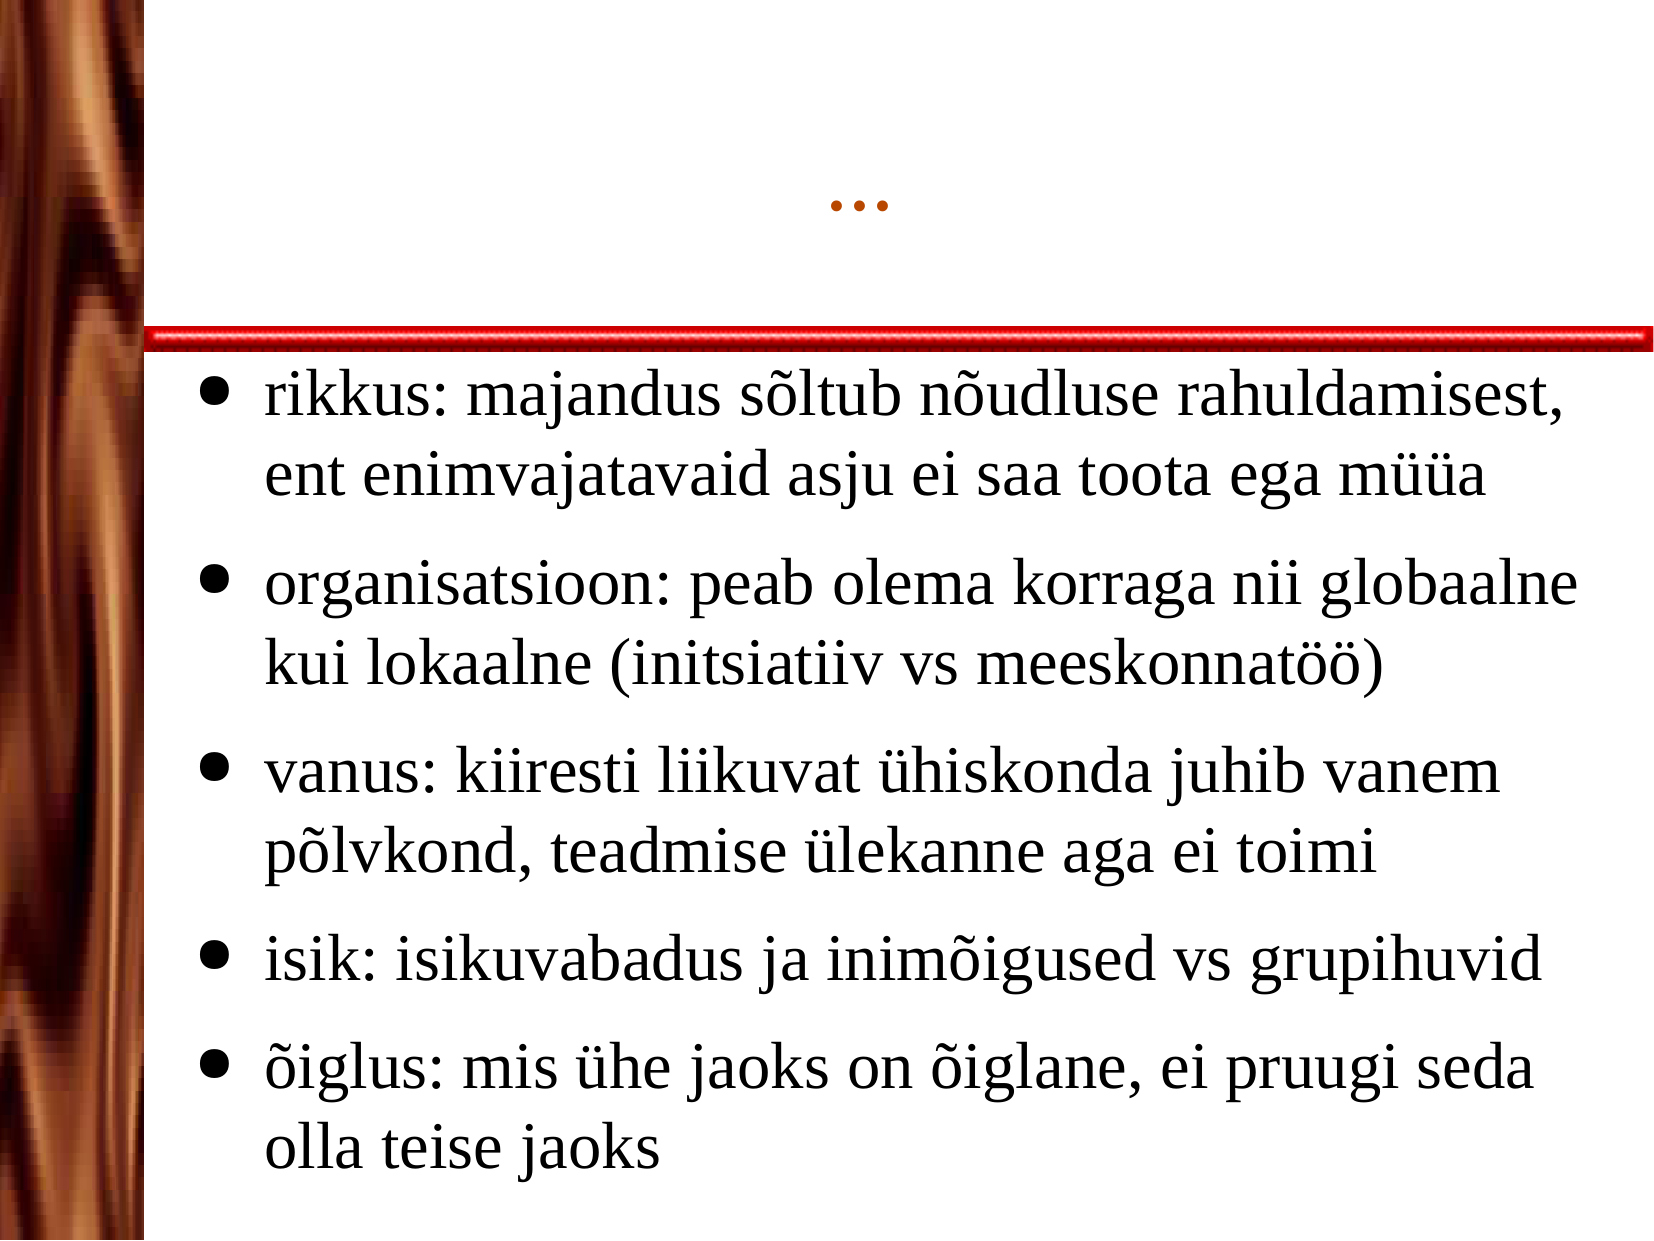

# ...
rikkus: majandus sõltub nõudluse rahuldamisest, ent enimvajatavaid asju ei saa toota ega müüa
organisatsioon: peab olema korraga nii globaalne kui lokaalne (initsiatiiv vs meeskonnatöö)
vanus: kiiresti liikuvat ühiskonda juhib vanem põlvkond, teadmise ülekanne aga ei toimi
isik: isikuvabadus ja inimõigused vs grupihuvid
õiglus: mis ühe jaoks on õiglane, ei pruugi seda olla teise jaoks